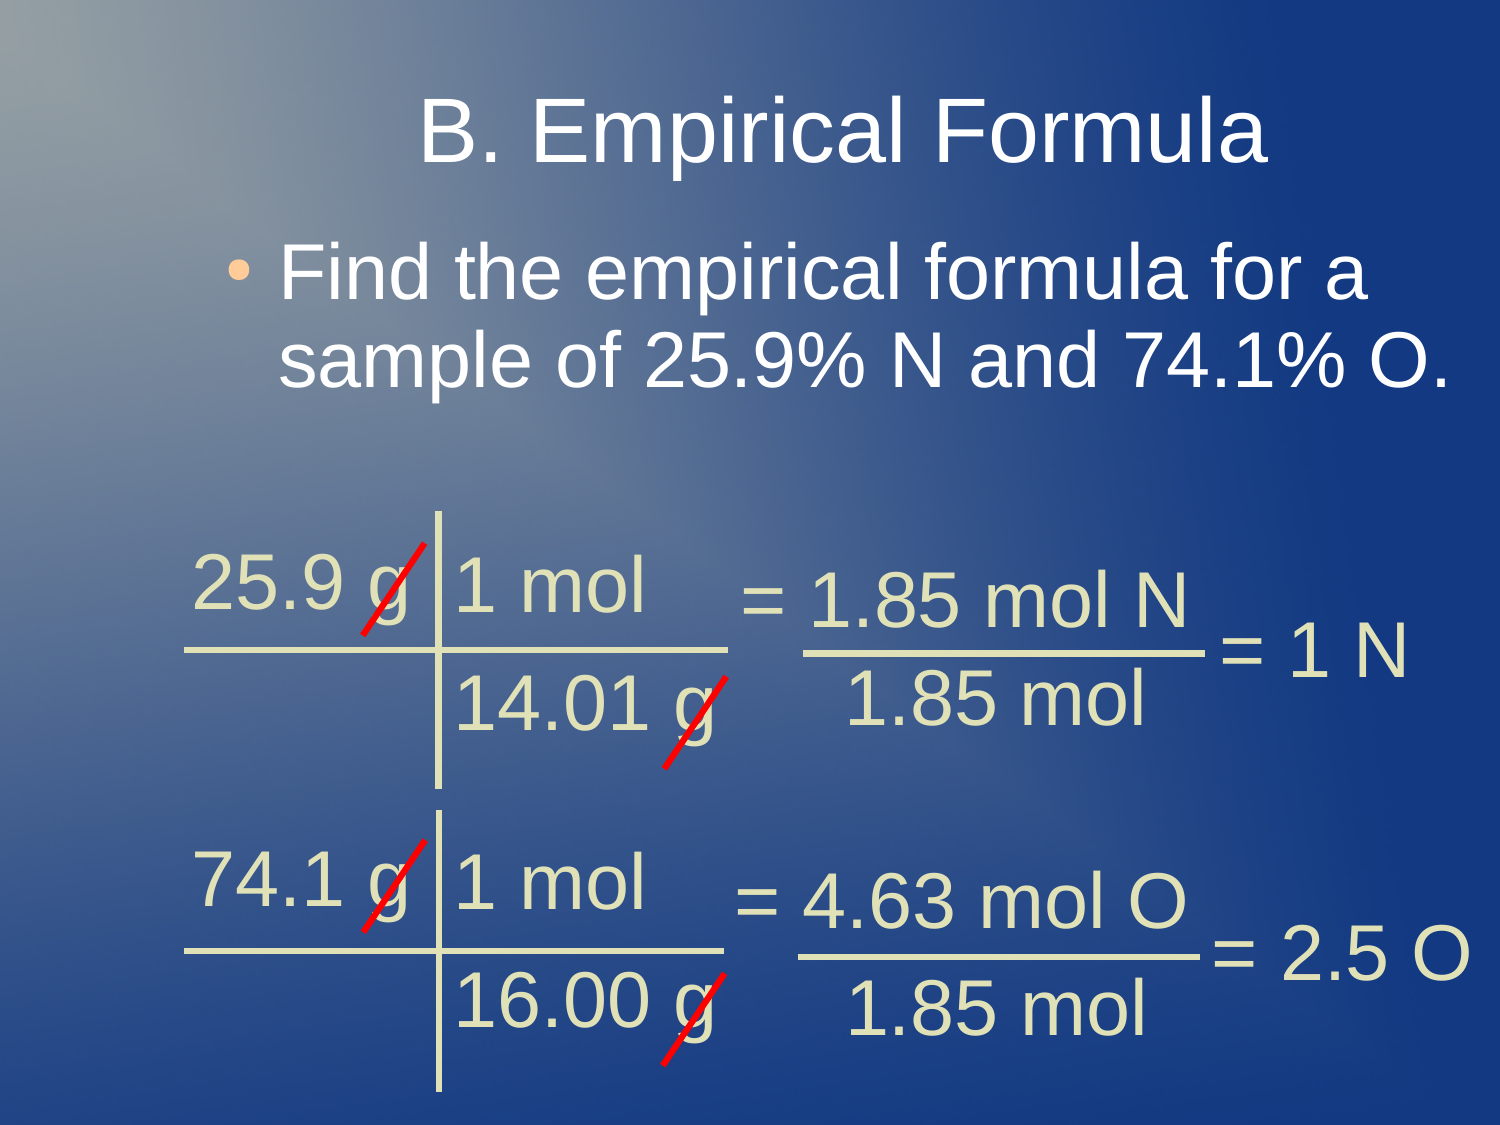

# B. Empirical Formula
Find the empirical formula for a sample of 25.9% N and 74.1% O.
25.9 g
1 mol
14.01 g
= 1.85 mol N
= 1 N
1.85 mol
1.85 mol
74.1 g
1 mol
16.00 g
= 4.63 mol O
= 2.5 O